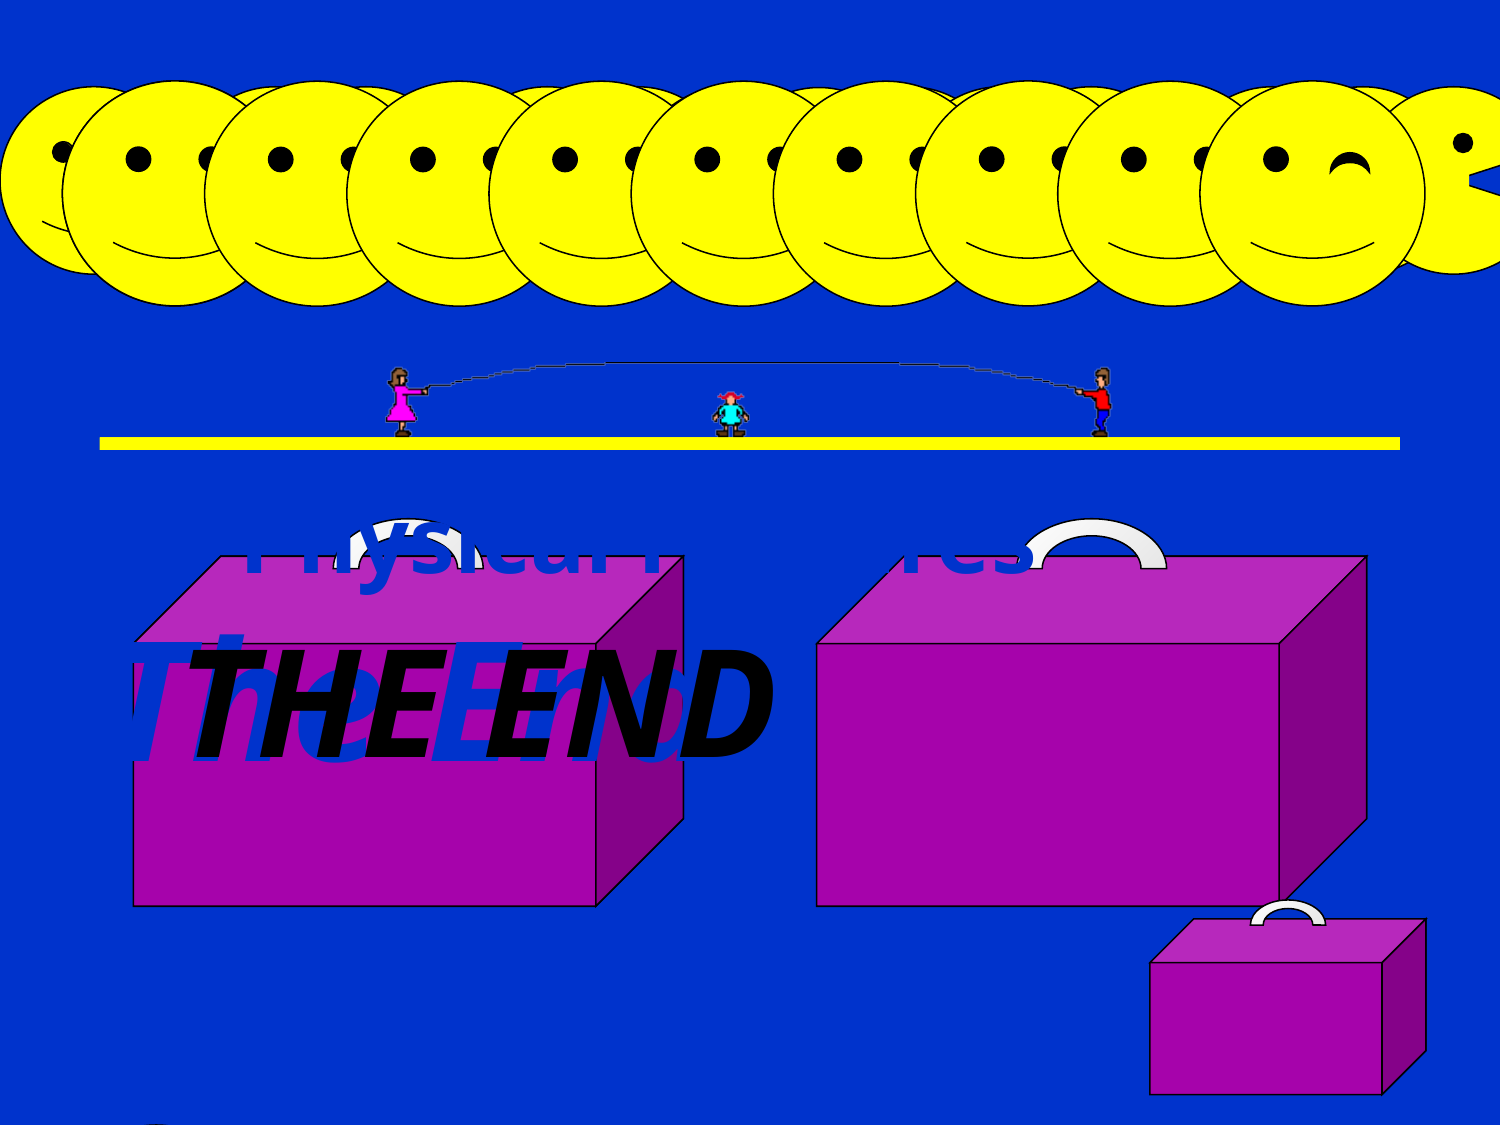

Physical Features
# The End
THE END